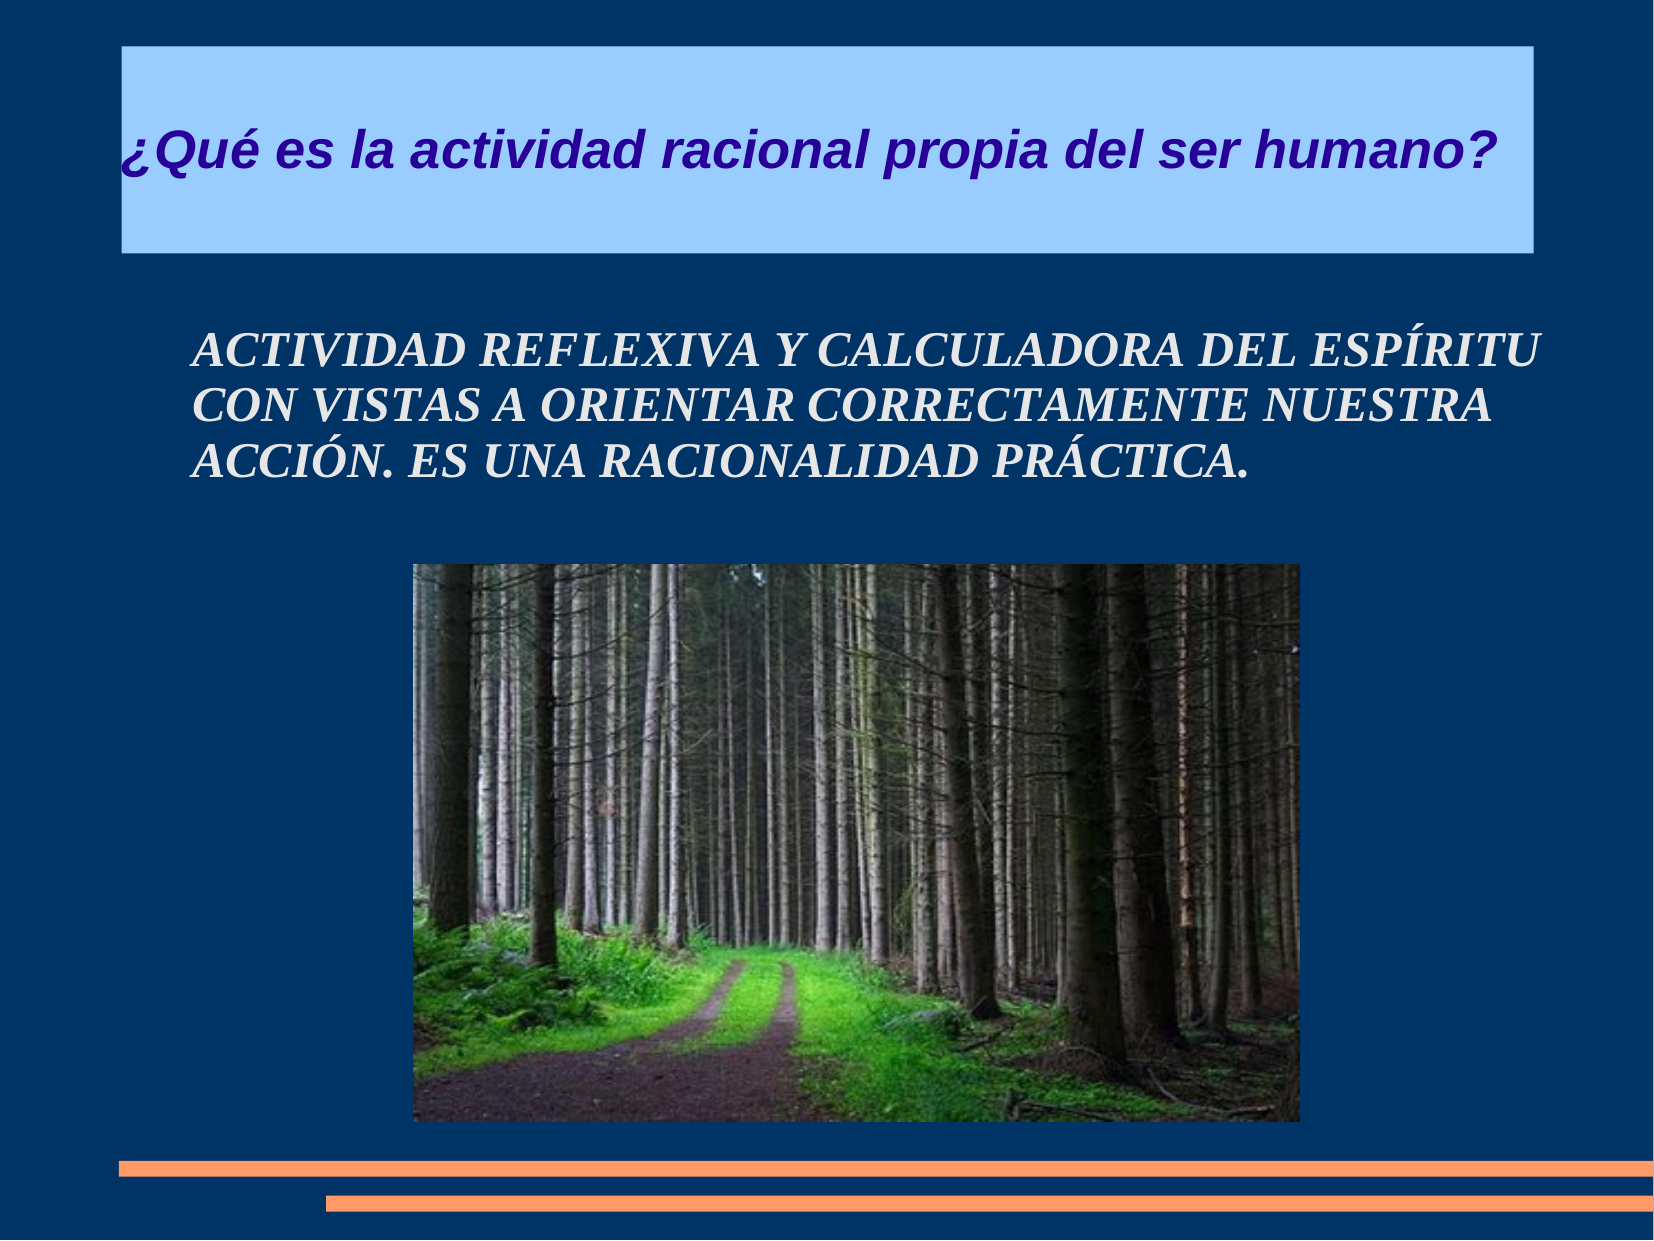

# ¿Qué es la actividad racional propia del ser humano?
ACTIVIDAD REFLEXIVA Y CALCULADORA DEL ESPÍRITU CON VISTAS A ORIENTAR CORRECTAMENTE NUESTRA ACCIÓN. ES UNA RACIONALIDAD PRÁCTICA.